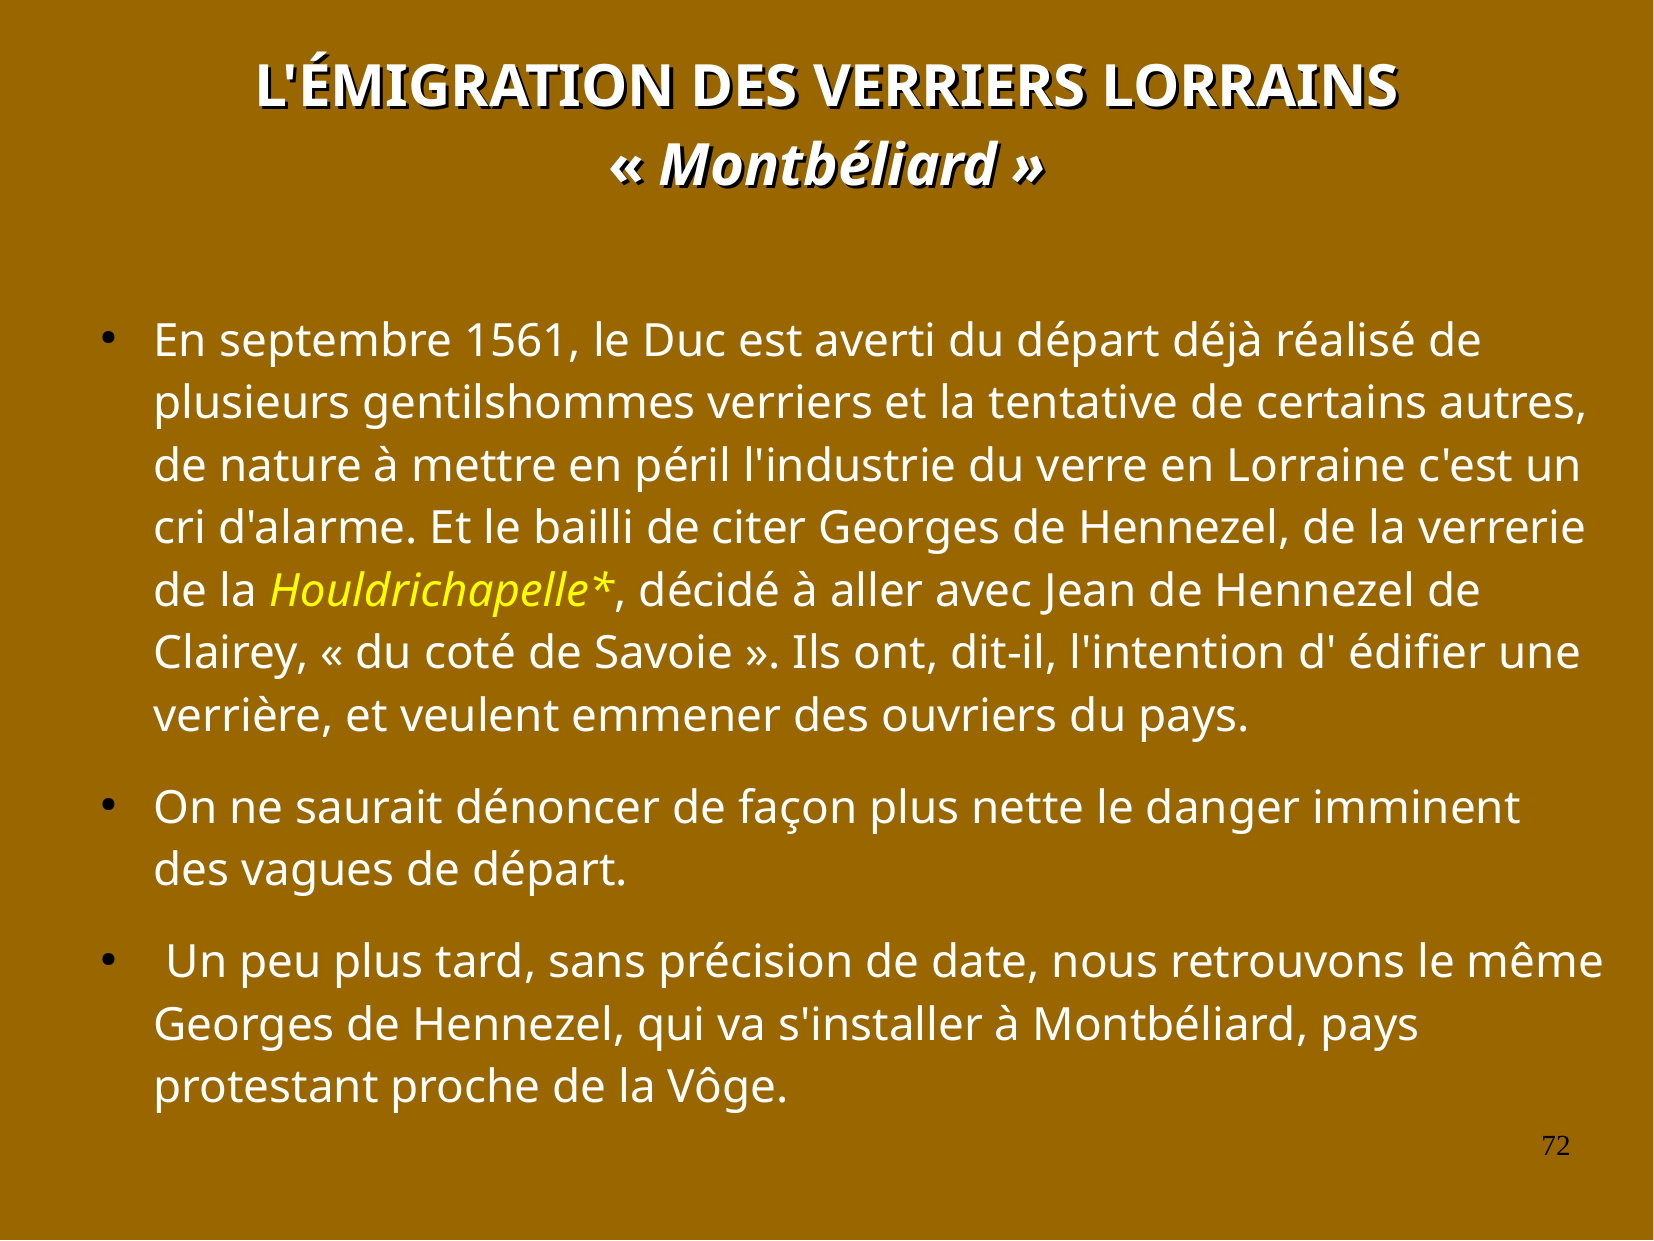

# L'ÉMIGRATION DES VERRIERS LORRAINS « Montbéliard »
En septembre 1561, le Duc est averti du départ déjà réalisé de plusieurs gentilshommes verriers et la tentative de certains autres, de nature à mettre en péril l'industrie du verre en Lorraine c'est un cri d'alarme. Et le bailli de citer Georges de Hennezel, de la verrerie de la Houldrichapelle*, décidé à aller avec Jean de Hennezel de Clairey, « du coté de Savoie ». Ils ont, dit-il, l'intention d' édifier une verrière, et veulent emmener des ouvriers du pays.
On ne saurait dénoncer de façon plus nette le danger imminent des vagues de départ.
 Un peu plus tard, sans précision de date, nous retrouvons le même Georges de Hennezel, qui va s'installer à Montbéliard, pays protestant proche de la Vôge.
*Internet
72